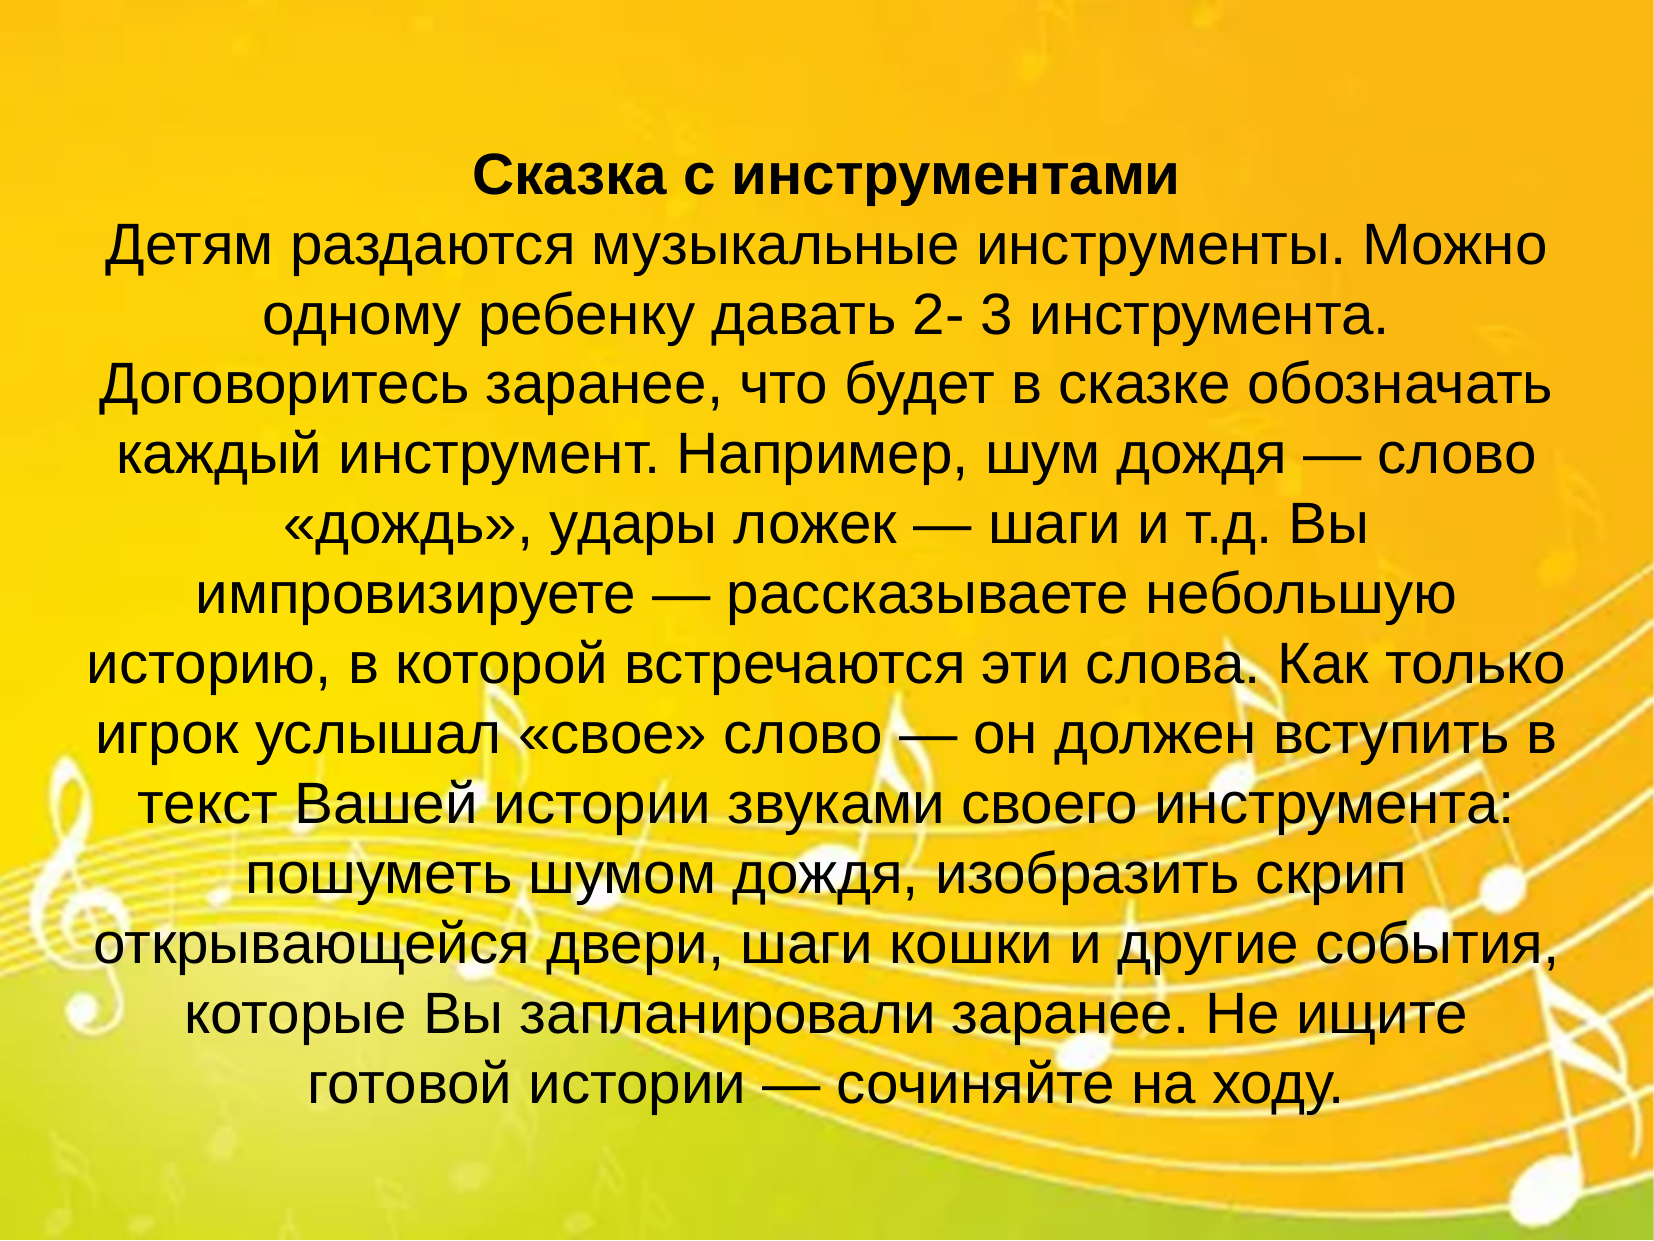

# Сказка с инструментами Детям раздаются музыкальные инструменты. Можно одному ребенку давать 2- 3 инструмента. Договоритесь заранее, что будет в сказке обозначать каждый инструмент. Например, шум дождя — слово «дождь», удары ложек — шаги и т.д. Вы импровизируете — рассказываете небольшую историю, в которой встречаются эти слова. Как только игрок услышал «свое» слово — он должен вступить в текст Вашей истории звуками своего инструмента: пошуметь шумом дождя, изобразить скрип открывающейся двери, шаги кошки и другие события, которые Вы запланировали заранее. Не ищите готовой истории — сочиняйте на ходу.